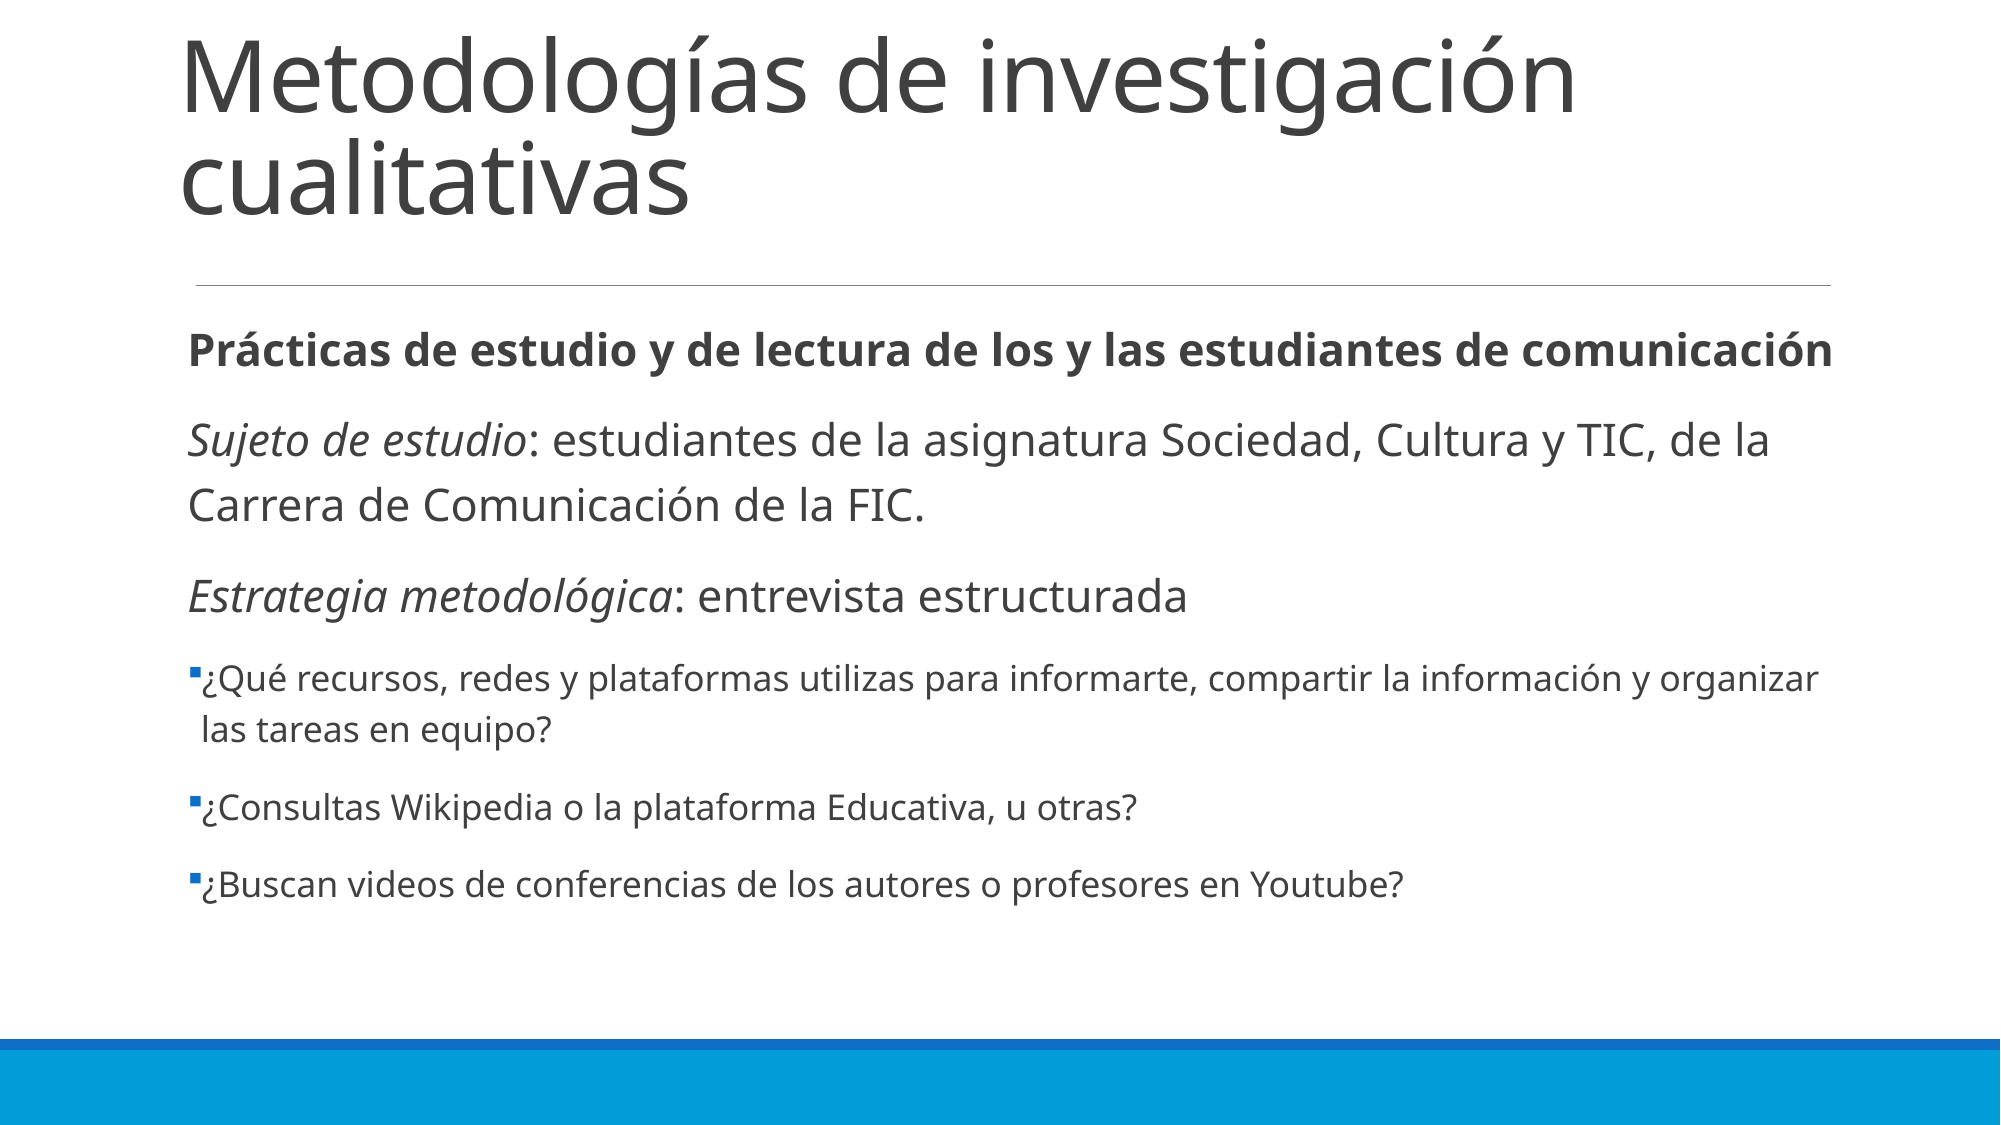

# Metodologías de investigación cualitativas
Prácticas de estudio y de lectura de los y las estudiantes de comunicación
Sujeto de estudio: estudiantes de la asignatura Sociedad, Cultura y TIC, de la Carrera de Comunicación de la FIC.
Estrategia metodológica: entrevista estructurada
¿Qué recursos, redes y plataformas utilizas para informarte, compartir la información y organizar las tareas en equipo?
¿Consultas Wikipedia o la plataforma Educativa, u otras?
¿Buscan videos de conferencias de los autores o profesores en Youtube?